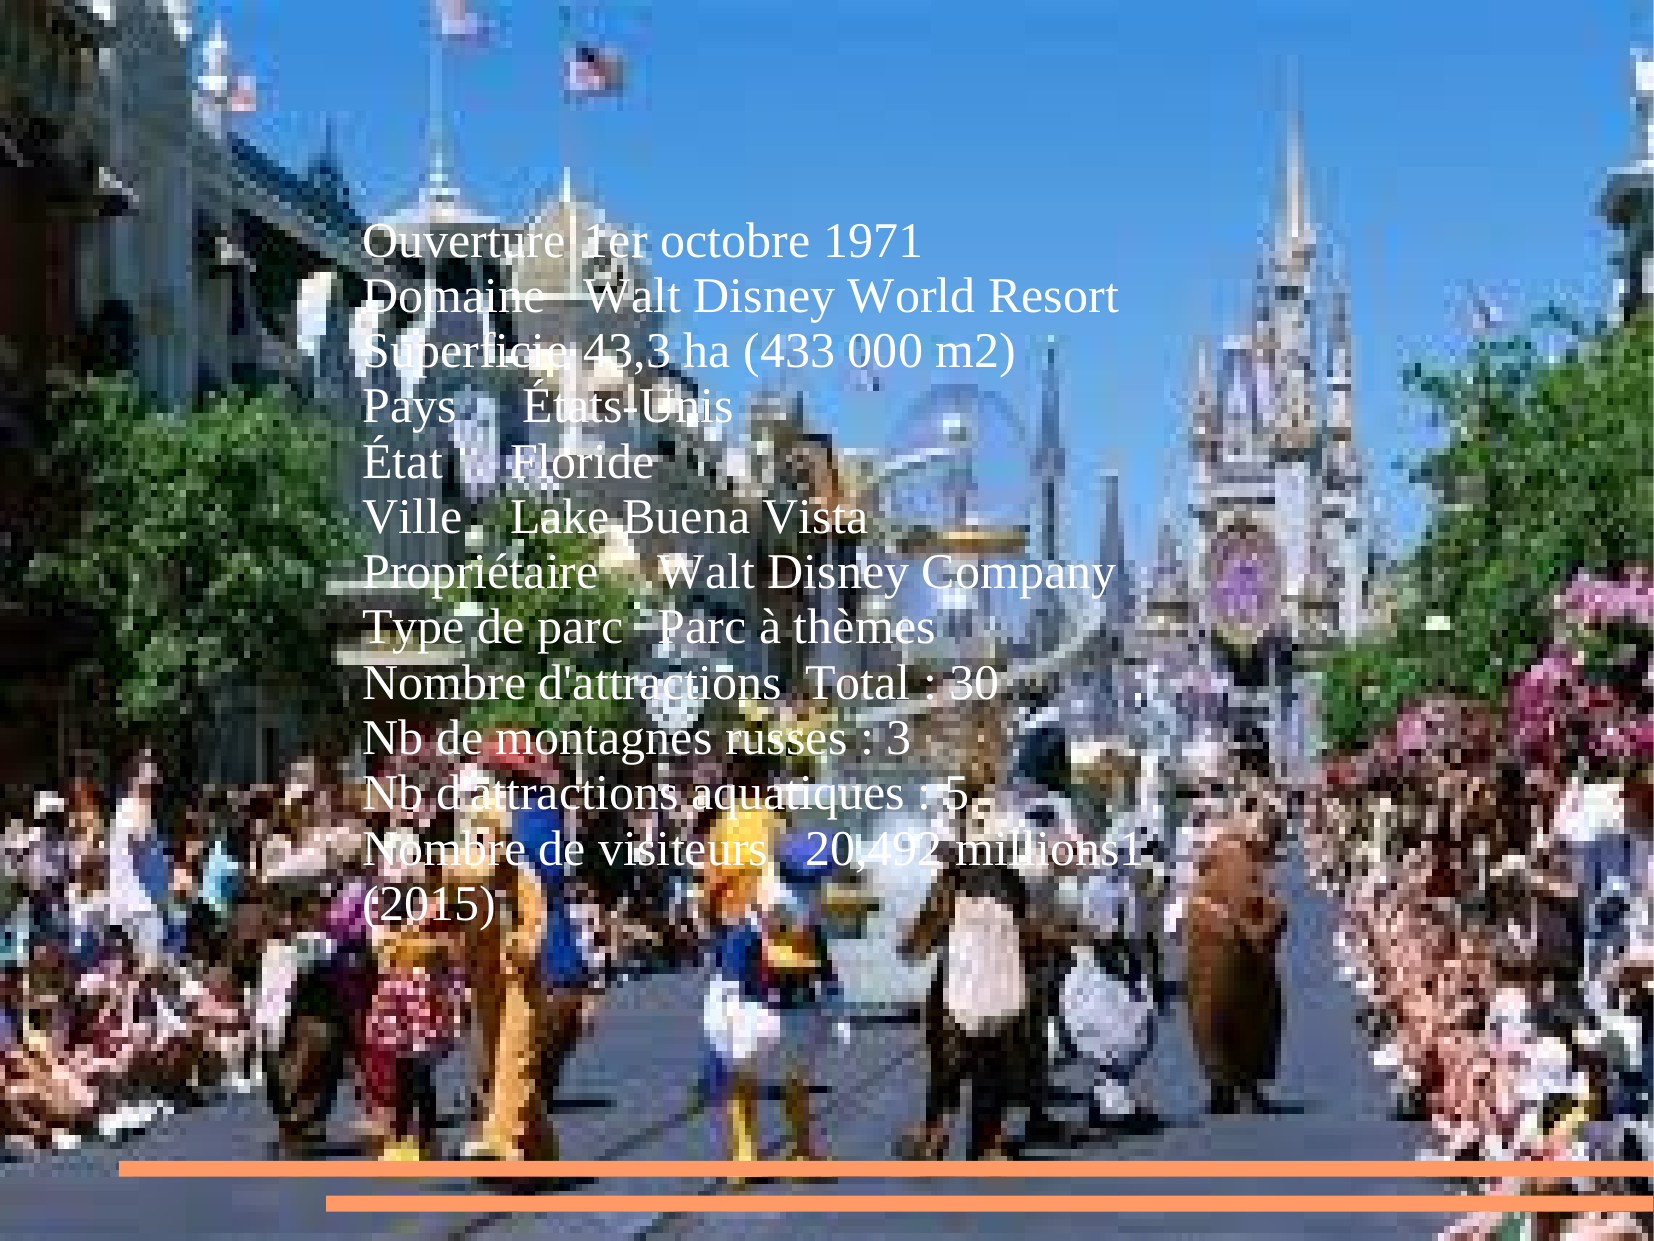

Ouverture	1er octobre 1971
Domaine	Walt Disney World Resort
Superficie	43,3 ha (433 000 m2)
Pays	 États-Unis
État	Floride
Ville	Lake Buena Vista
Propriétaire	Walt Disney Company
Type de parc	Parc à thèmes
Nombre d'attractions	Total : 30
Nb de montagnes russes : 3
Nb d'attractions aquatiques : 5
Nombre de visiteurs	20,492 millions1 (2015)